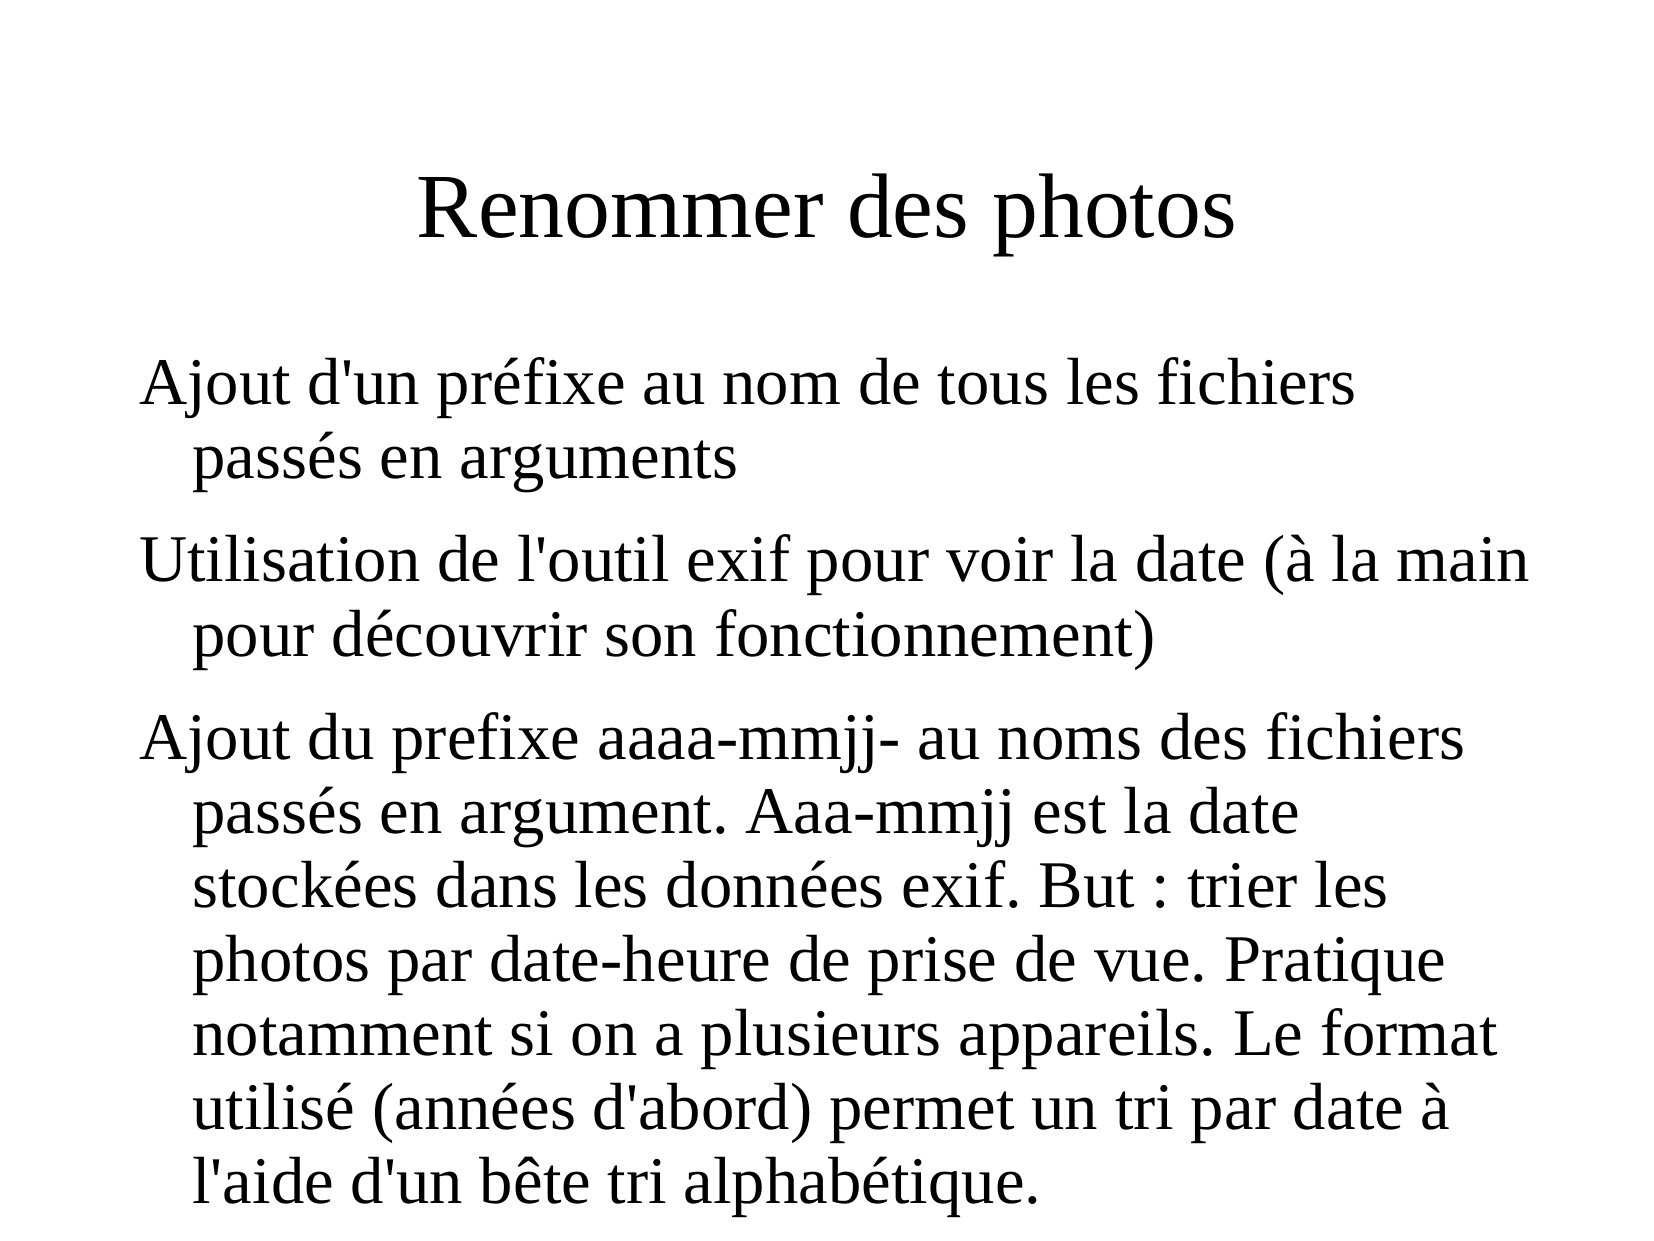

# Renommer des photos
Ajout d'un préfixe au nom de tous les fichiers passés en arguments
Utilisation de l'outil exif pour voir la date (à la main pour découvrir son fonctionnement)
Ajout du prefixe aaaa-mmjj- au noms des fichiers passés en argument. Aaa-mmjj est la date stockées dans les données exif. But : trier les photos par date-heure de prise de vue. Pratique notamment si on a plusieurs appareils. Le format utilisé (années d'abord) permet un tri par date à l'aide d'un bête tri alphabétique.
Ajout d'une option « –comment commentaire » permettant d'ajouter un texte au nom du fichier dont la forme deviendra : aaaa-mmjj-comment-nomDOrigine
Ajut d'une option « dossier-destination destDir » qui déplace les fichiers vers destDir
Ajout d'une option « --copy » qui copie les fichiers plutôt que de les déplacer
Ajout d'une option –numerote et « --numero-base numBase », « --taille-numero tailleNum » permettant d'ajouter un numero au nom de la photo dont la forme devient aaaa-mmjj-###-comment-nomDOrigine avec ###: numero incrémenté à chaque photo ayant tailleNum chiffres (3 par défaut). La première photo a numBase comme premier numéro (000 par défaut)
Ajout d'une option permettant de prendre comme numBase, le plus gros numéro des photos d'un dossier passé en paramètre